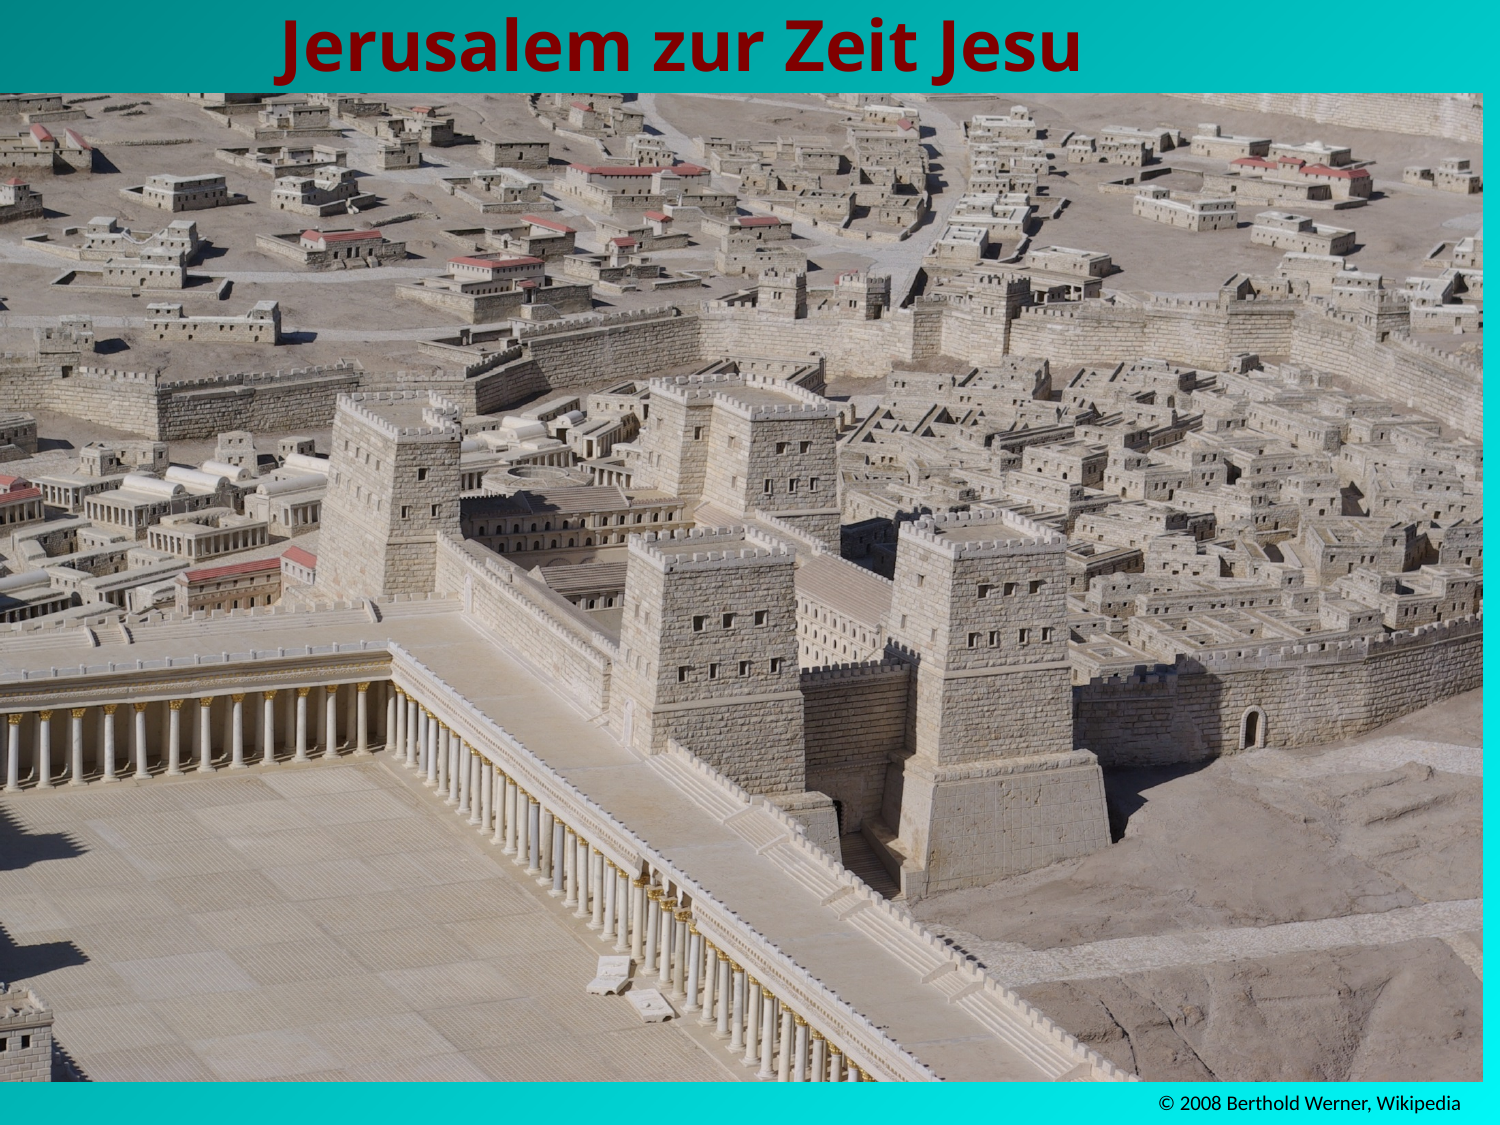

Jerusalem zur Zeit Jesu
© 2008 Berthold Werner, Wikipedia